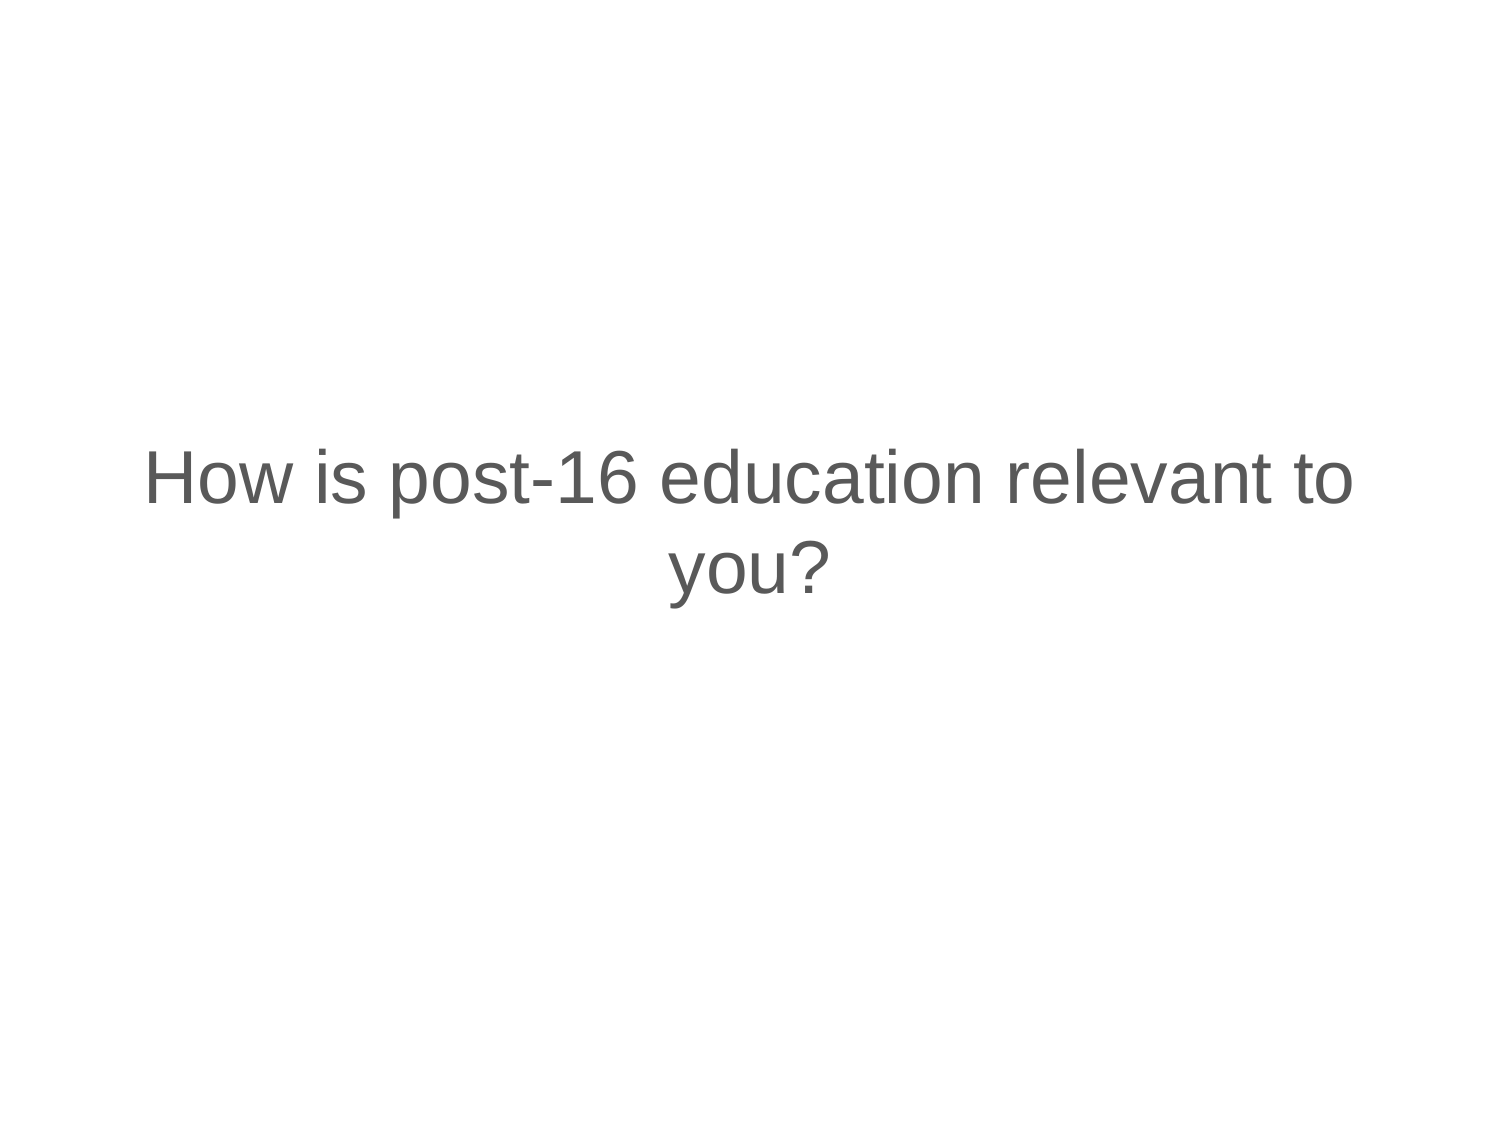

# How is post-16 education relevant to you?